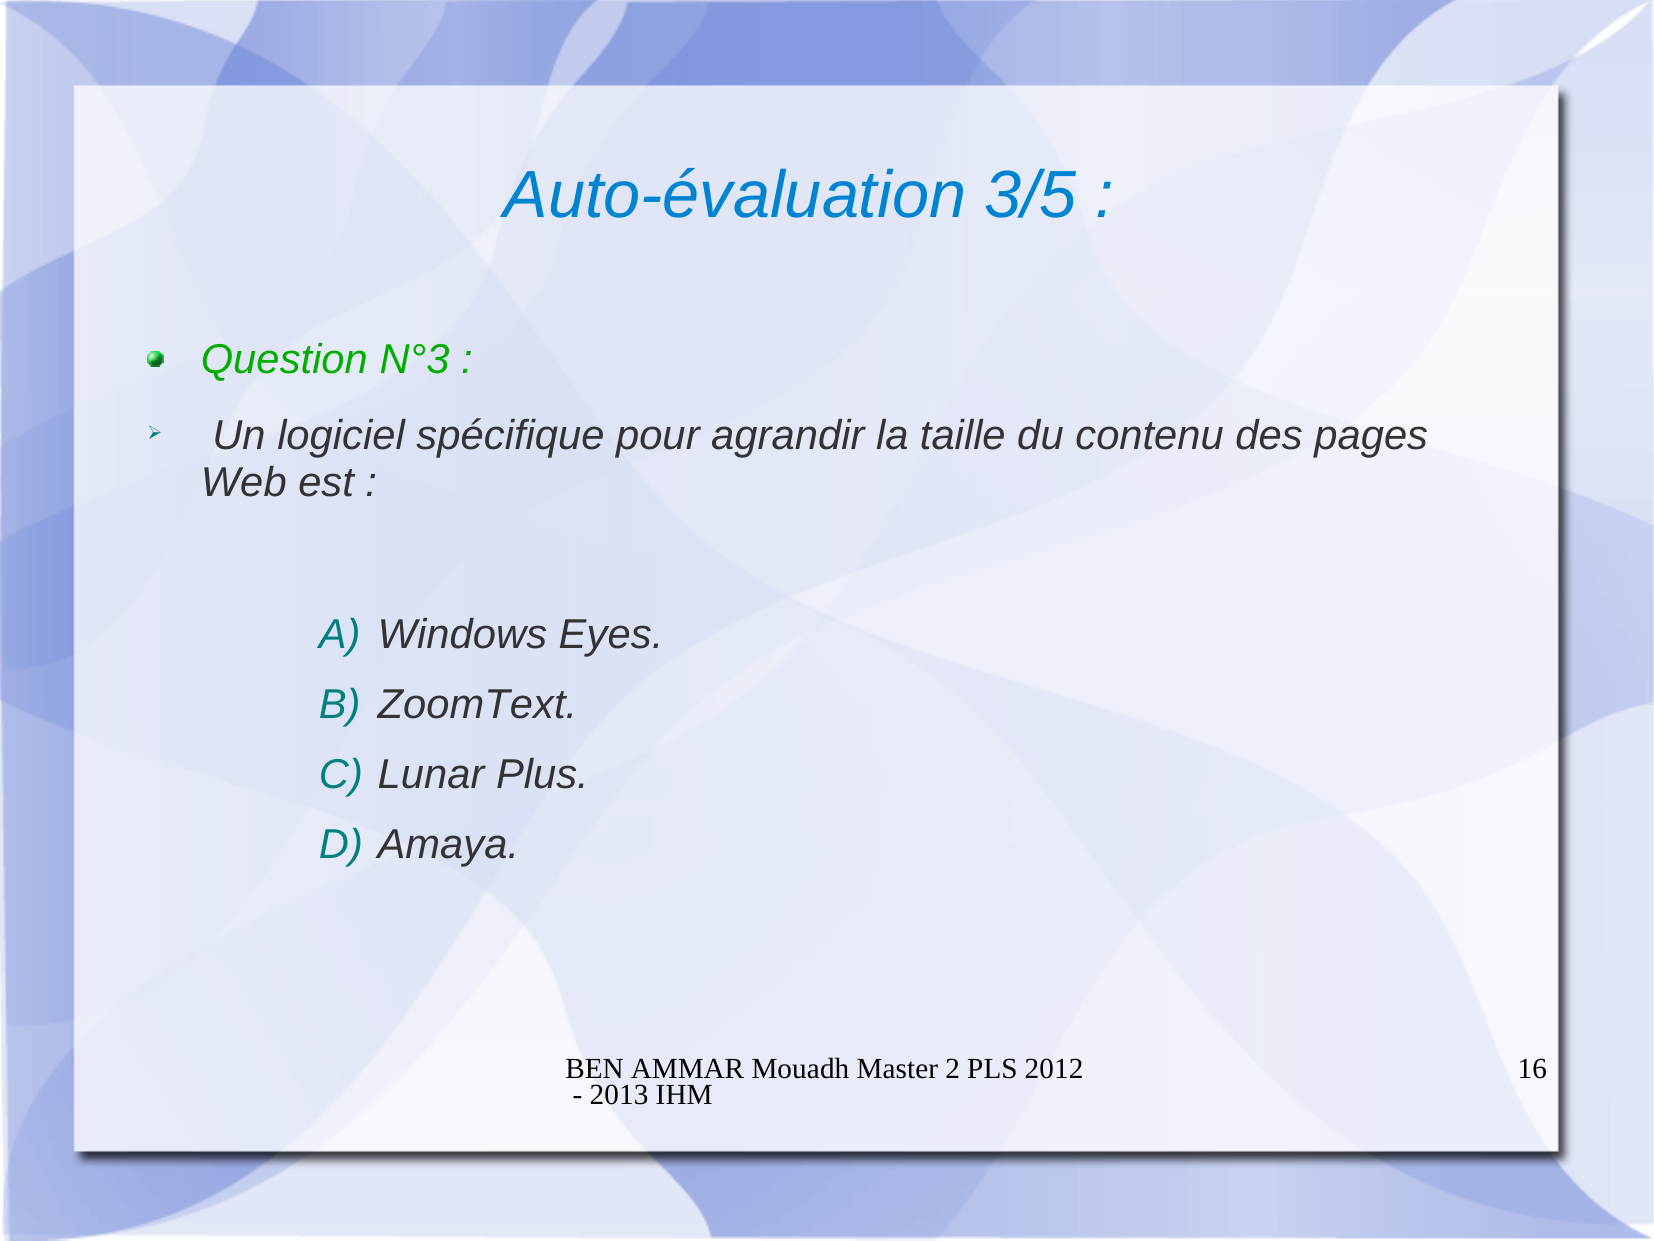

# Auto-évaluation 3/5 :
Question N°3 :
 Un logiciel spécifique pour agrandir la taille du contenu des pages Web est :
 Windows Eyes.
 ZoomText.
 Lunar Plus.
 Amaya.
BEN AMMAR Mouadh Master 2 PLS 2012 - 2013 IHM
16